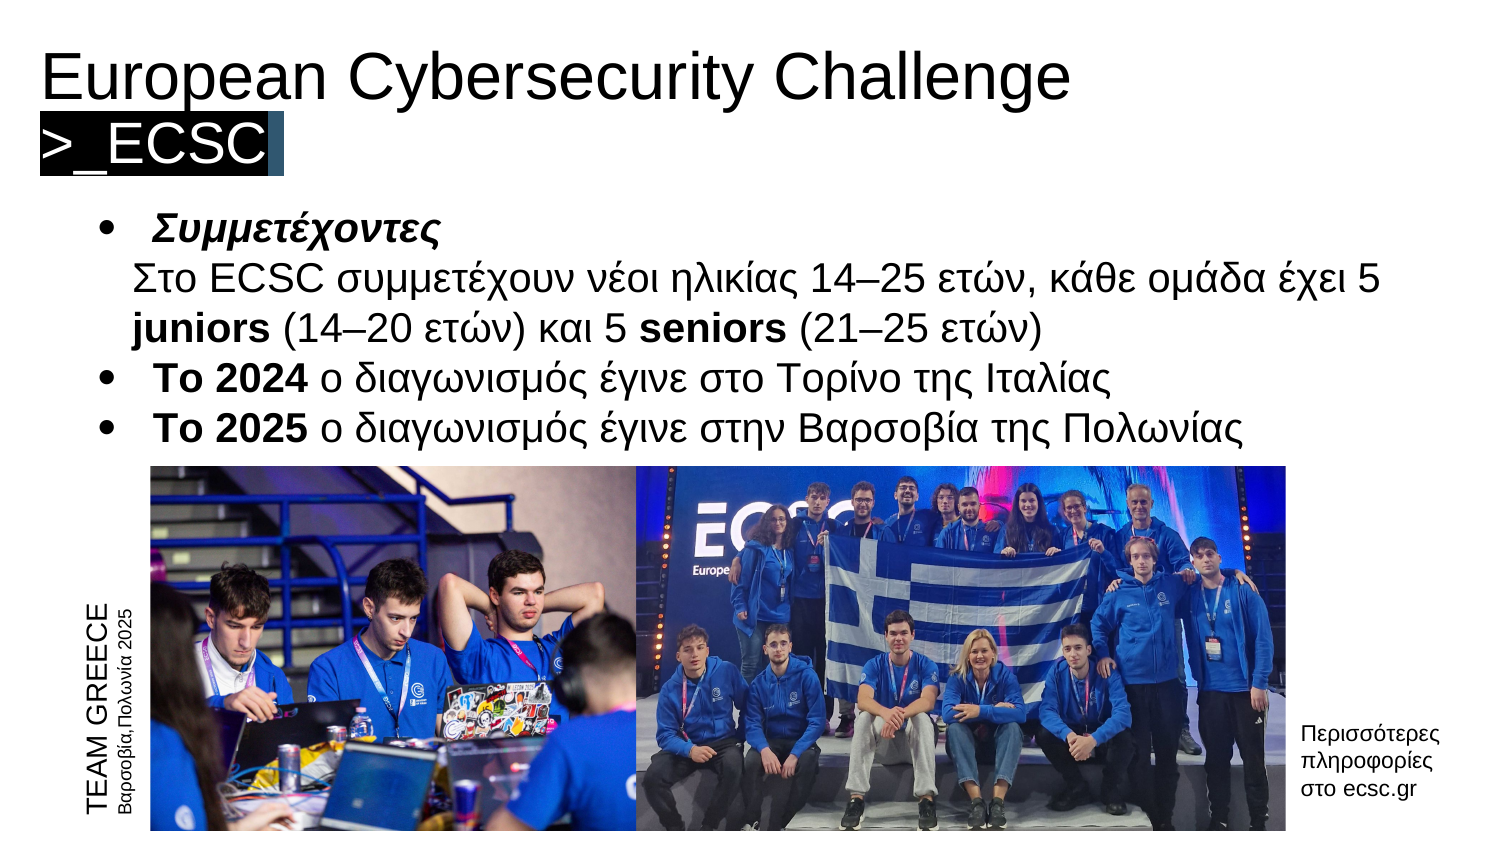

European Cybersecurity Challenge
>_ECSC
Συμμετέχοντες
Στο ECSC συμμετέχουν νέοι ηλικίας 14–25 ετών, κάθε ομάδα έχει 5 juniors (14–20 ετών) και 5 seniors (21–25 ετών)
Το 2024 ο διαγωνισμός έγινε στο Τορίνο της Ιταλίας
Το 2025 ο διαγωνισμός έγινε στην Βαρσοβία της Πολωνίας
TEAM GREECE
Βαρσοβία,Πολωνία 2025
Περισσότερες πληροφορίες στο ecsc.gr